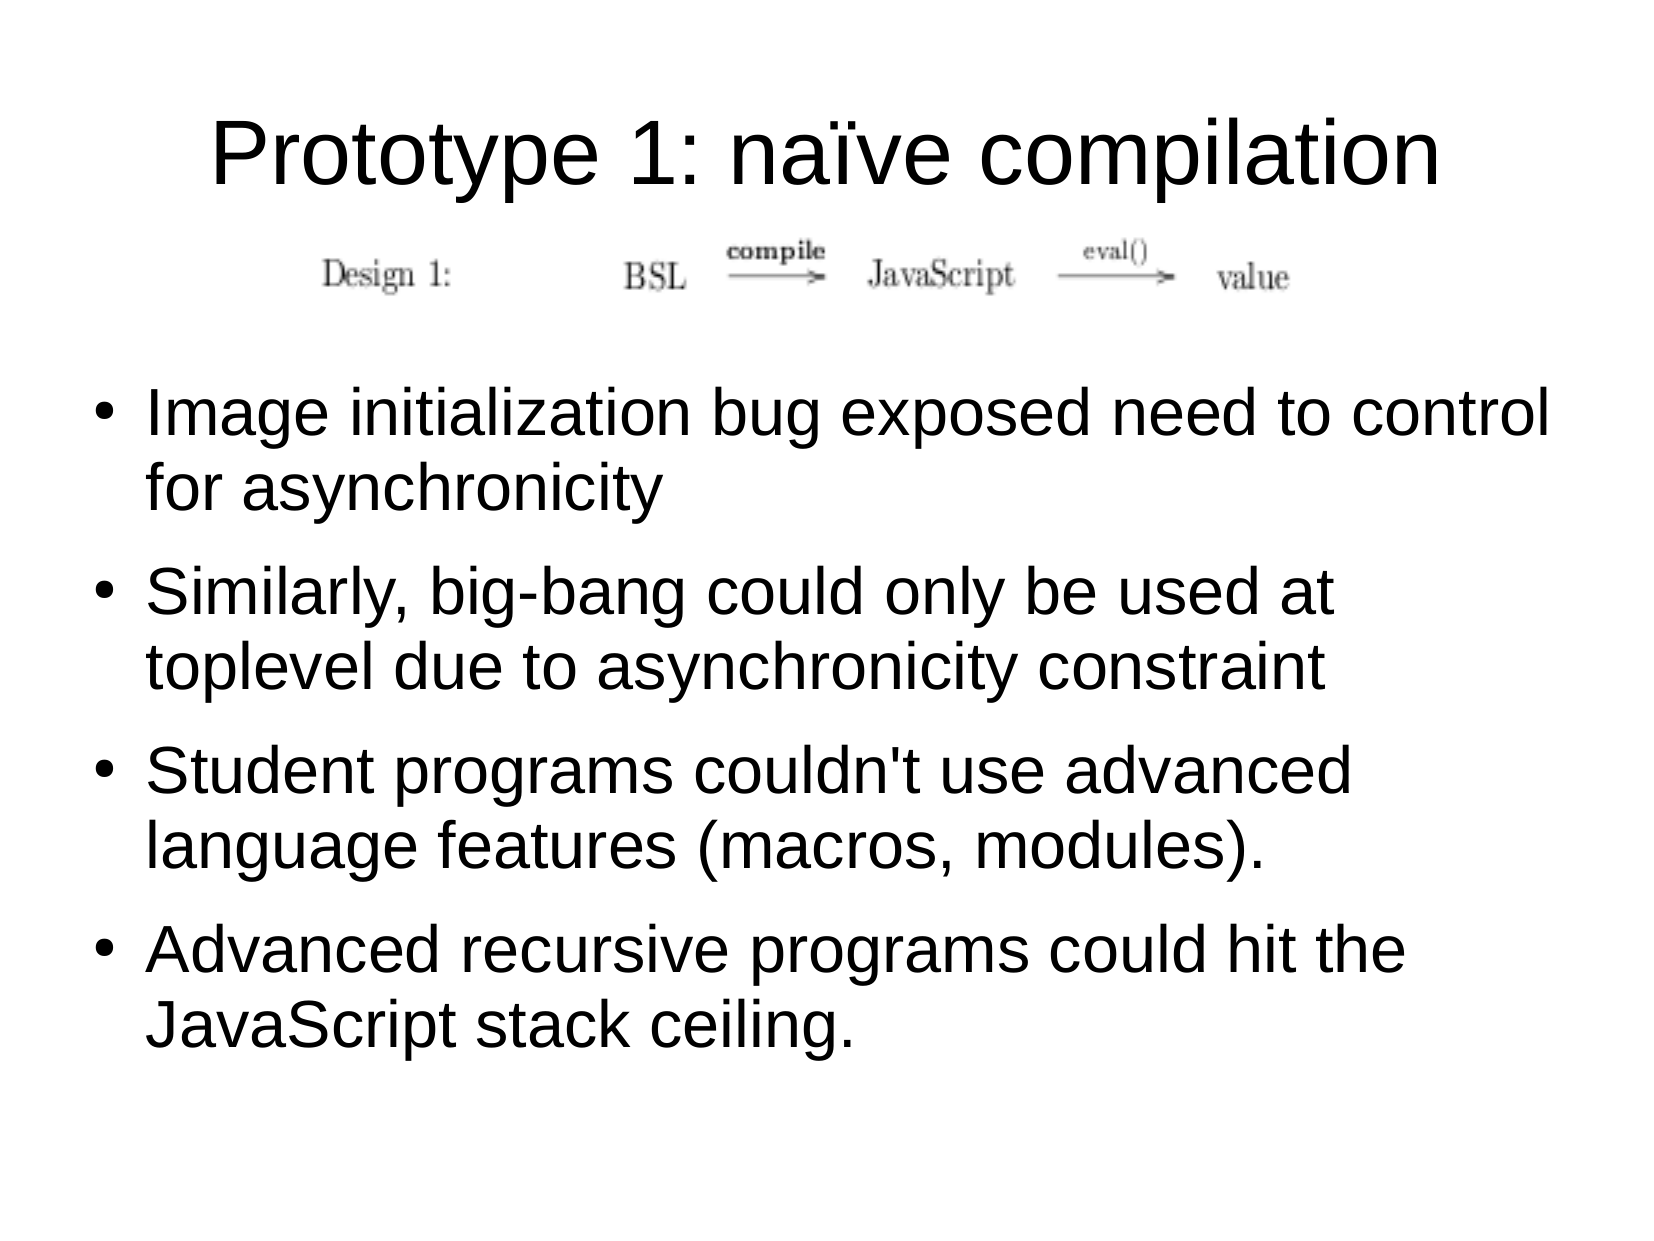

# Prototype 1: naïve compilation
Image initialization bug exposed need to control for asynchronicity
Similarly, big-bang could only be used at toplevel due to asynchronicity constraint
Student programs couldn't use advanced language features (macros, modules).
Advanced recursive programs could hit the JavaScript stack ceiling.